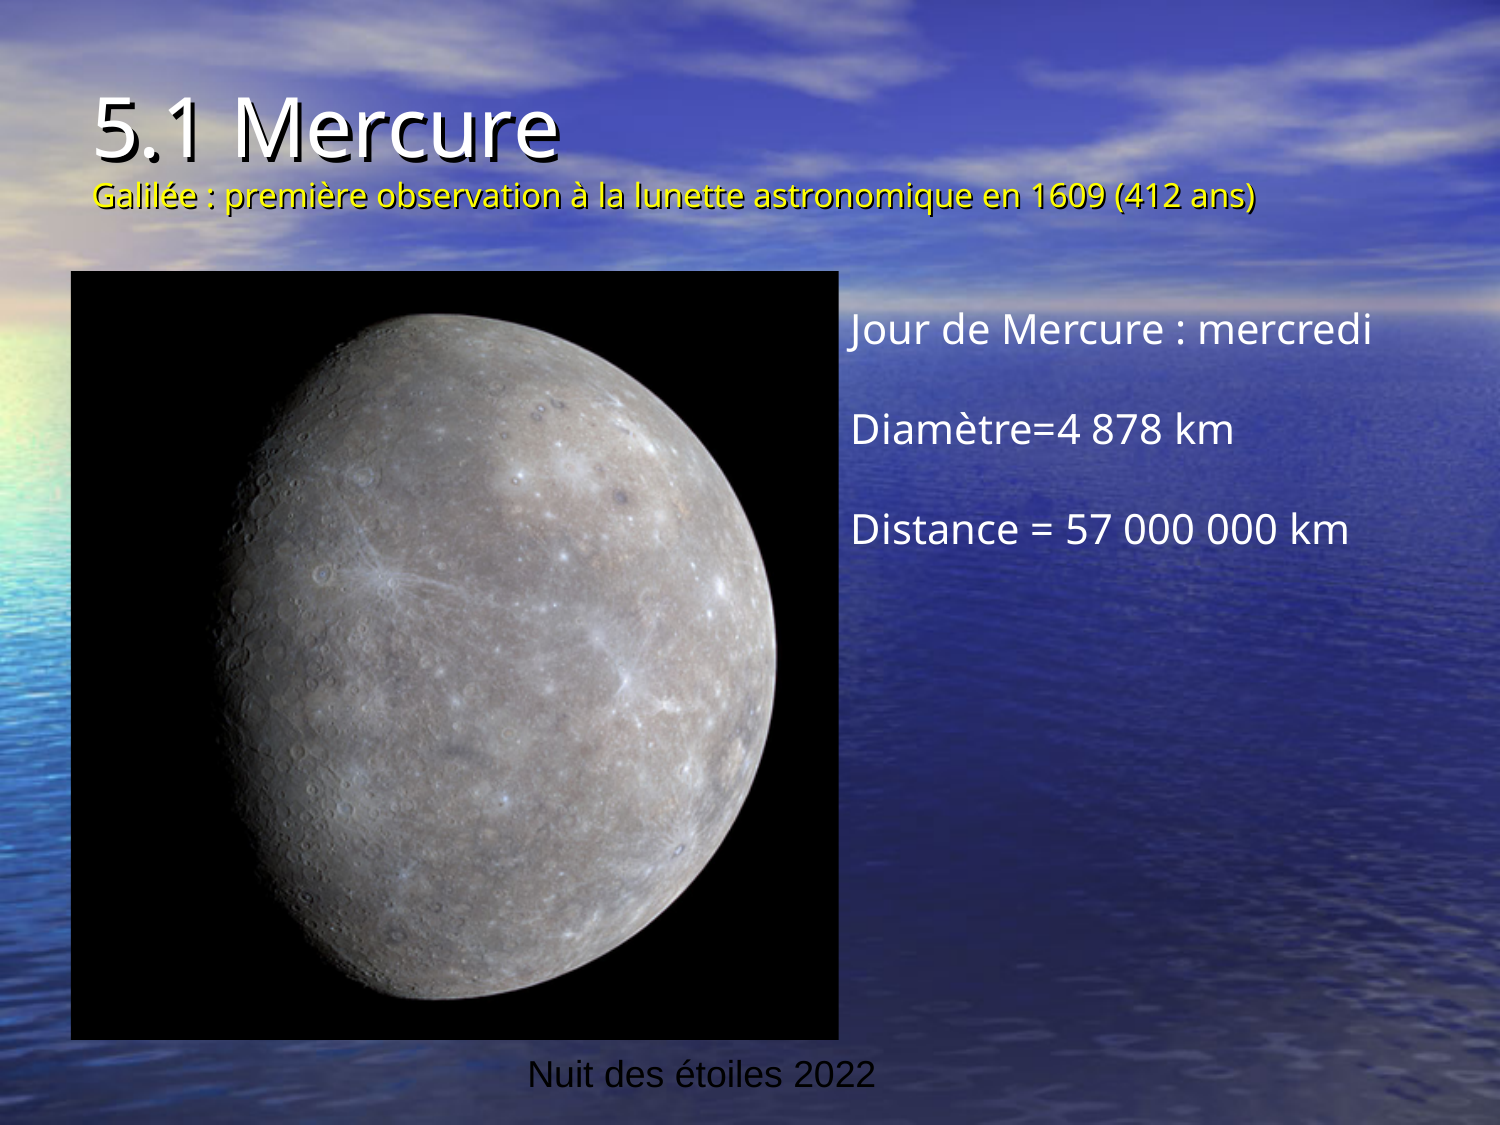

# 5.1 Mercure Galilée : première observation à la lunette astronomique en 1609 (412 ans)
Jour de Mercure : mercredi
Diamètre=4 878 km
Distance = 57 000 000 km
Nuit des étoiles 2022